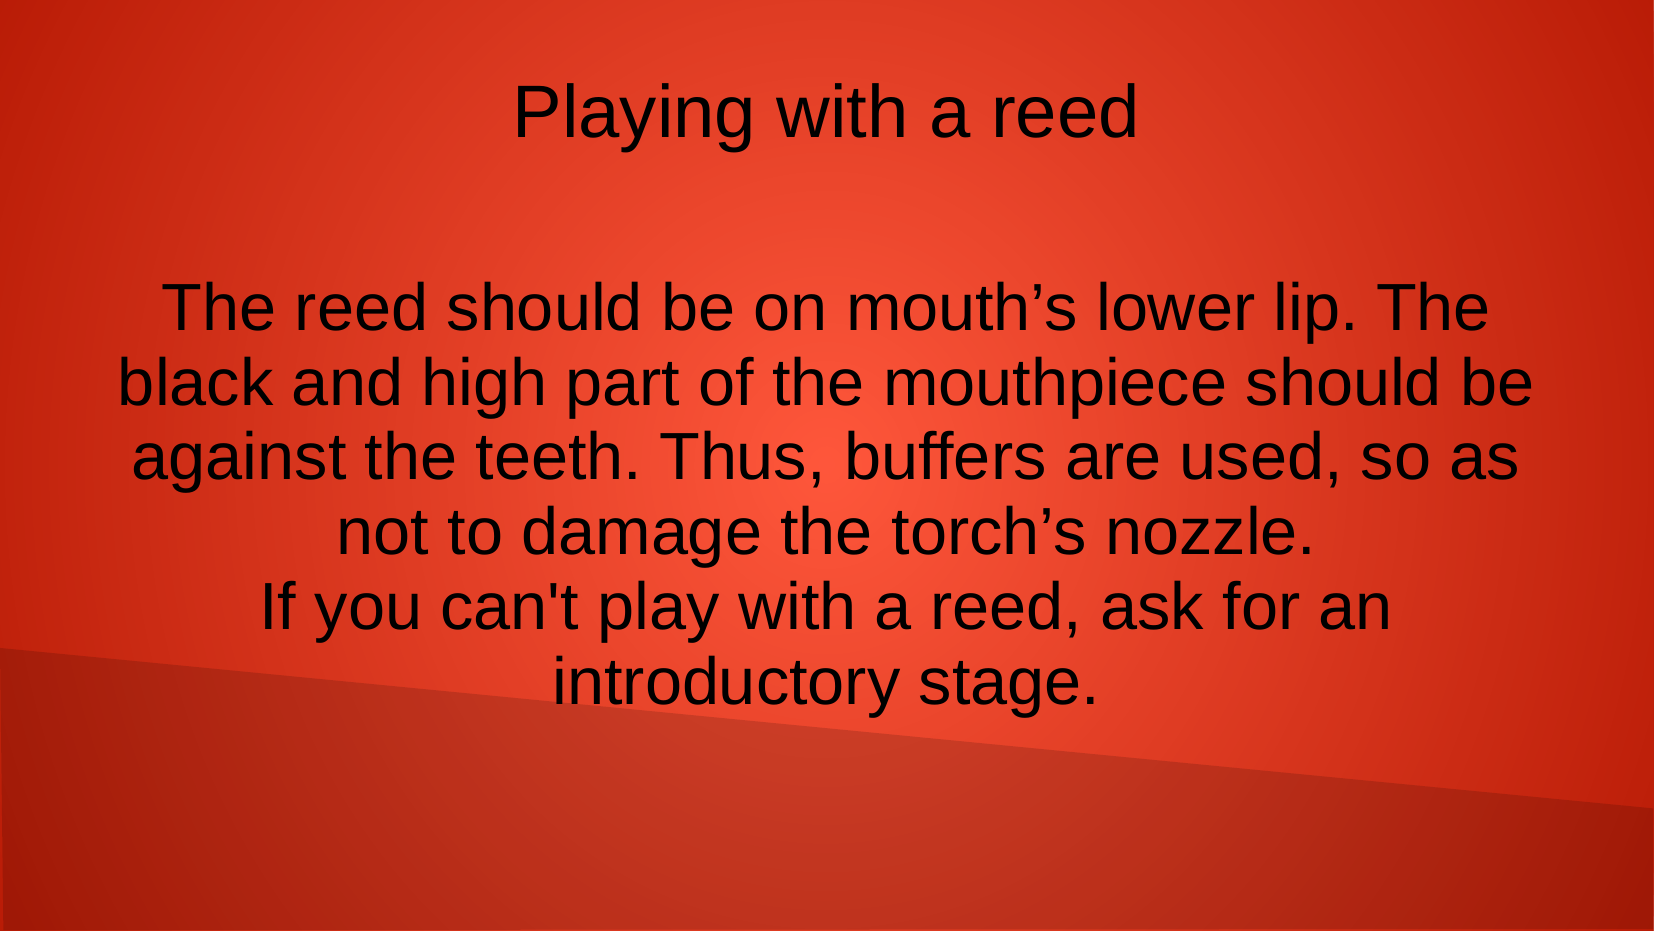

# Playing with a reed
The reed should be on mouth’s lower lip. The black and high part of the mouthpiece should be against the teeth. Thus, buffers are used, so as not to damage the torch’s nozzle.
If you can't play with a reed, ask for an introductory stage.